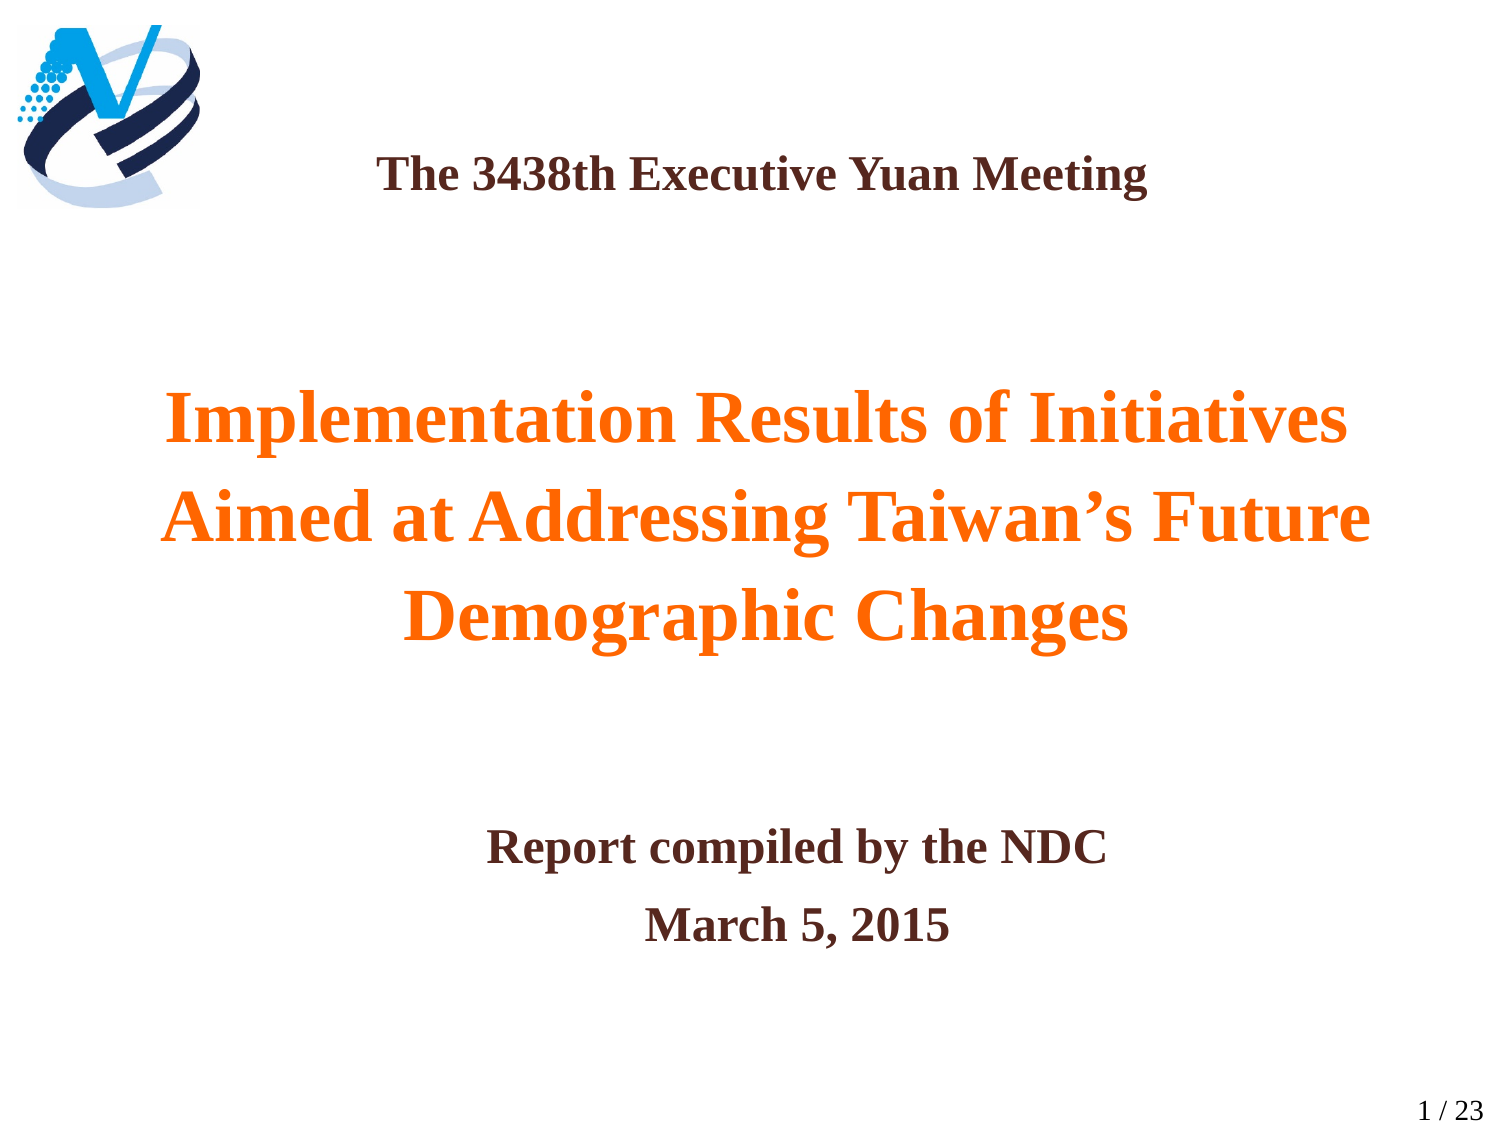

The 3438th Executive Yuan Meeting
Implementation Results of Initiatives Aimed at Addressing Taiwan’s Future Demographic Changes
Report compiled by the NDC
March 5, 2015